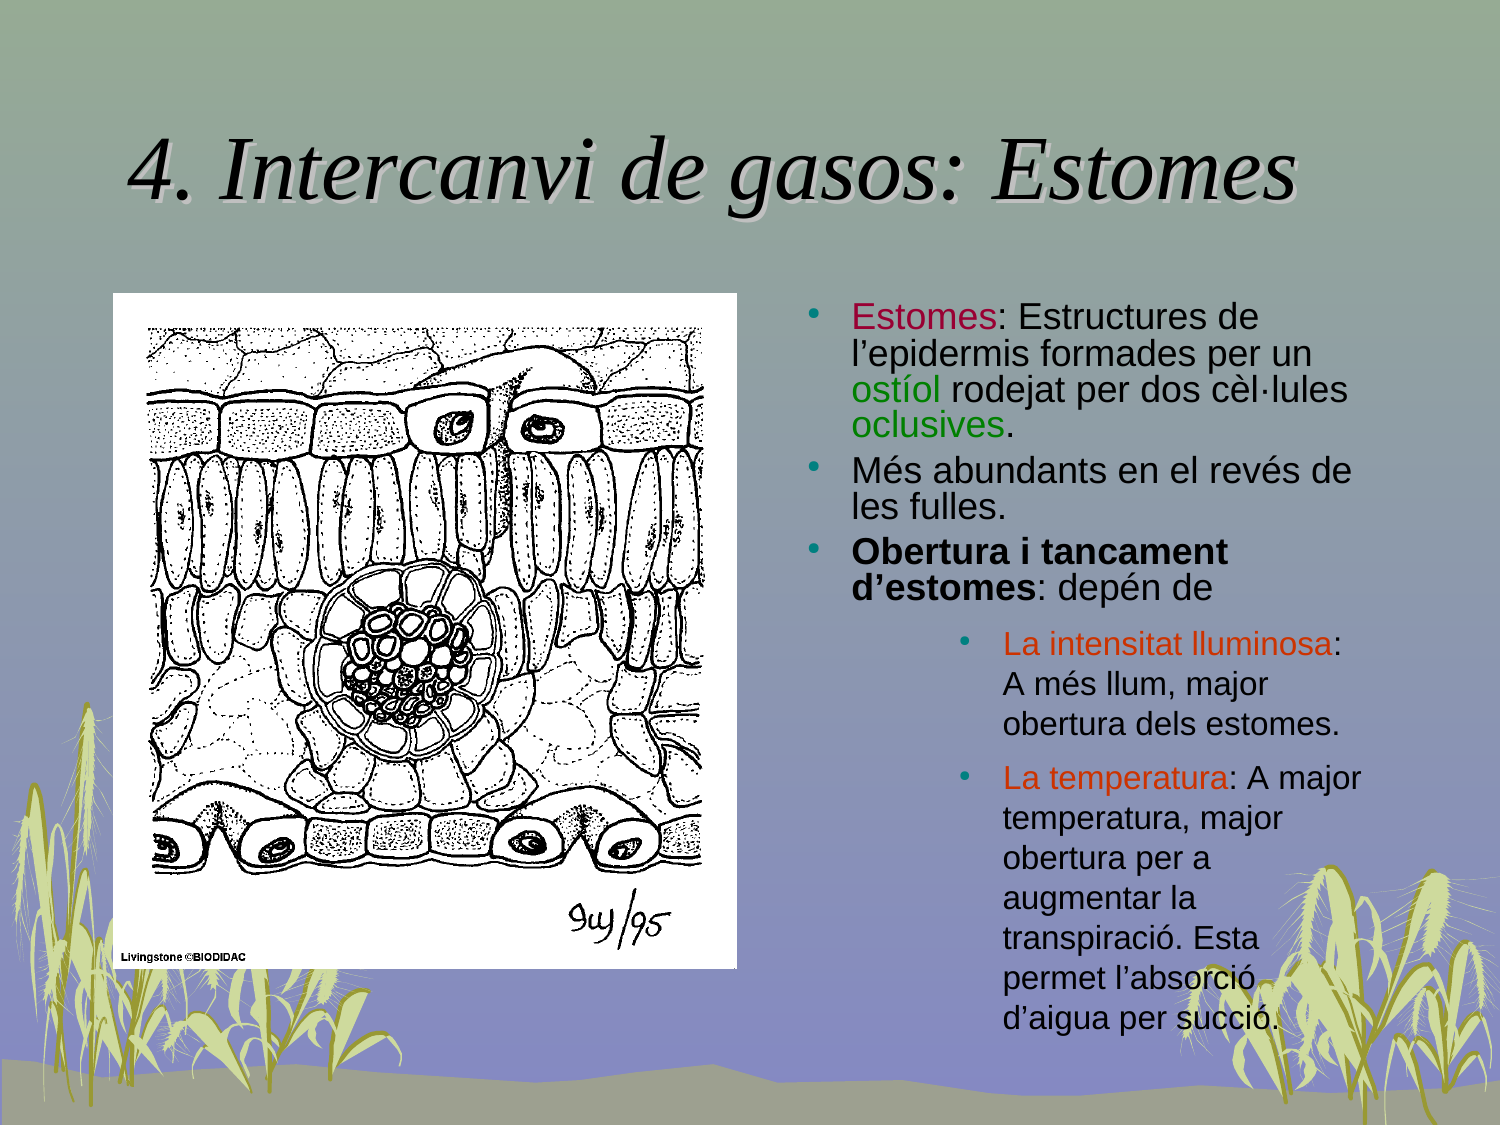

# 4. Intercanvi de gasos: Estomes
Estomes: Estructures de l’epidermis formades per un ostíol rodejat per dos cèl·lules oclusives.
Més abundants en el revés de les fulles.
Obertura i tancament d’estomes: depén de
La intensitat lluminosa: A més llum, major obertura dels estomes.
La temperatura: A major temperatura, major obertura per a augmentar la transpiració. Esta permet l’absorció d’aigua per succió.